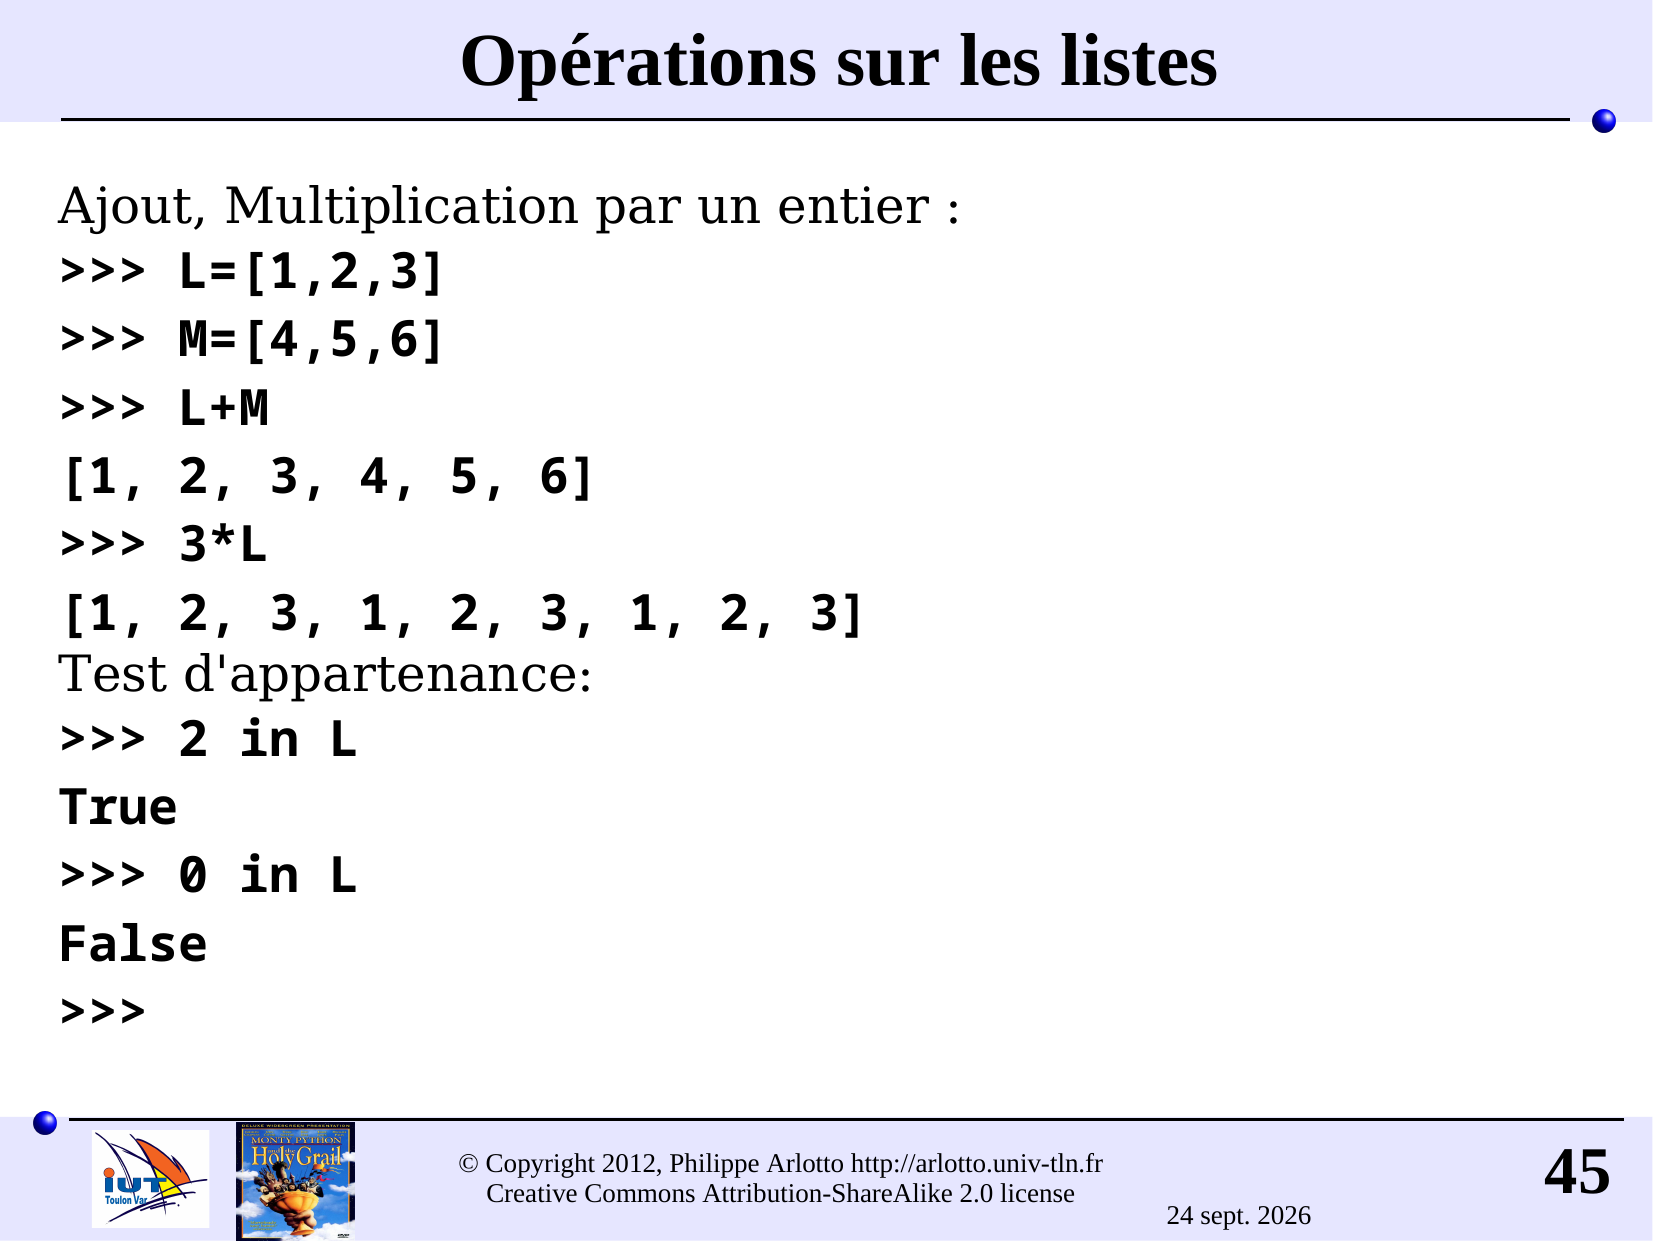

# Opérations sur les listes
Ajout, Multiplication par un entier :
>>> L=[1,2,3]
>>> M=[4,5,6]
>>> L+M
[1, 2, 3, 4, 5, 6]
>>> 3*L
[1, 2, 3, 1, 2, 3, 1, 2, 3]
Test d'appartenance:
>>> 2 in L
True
>>> 0 in L
False
>>>